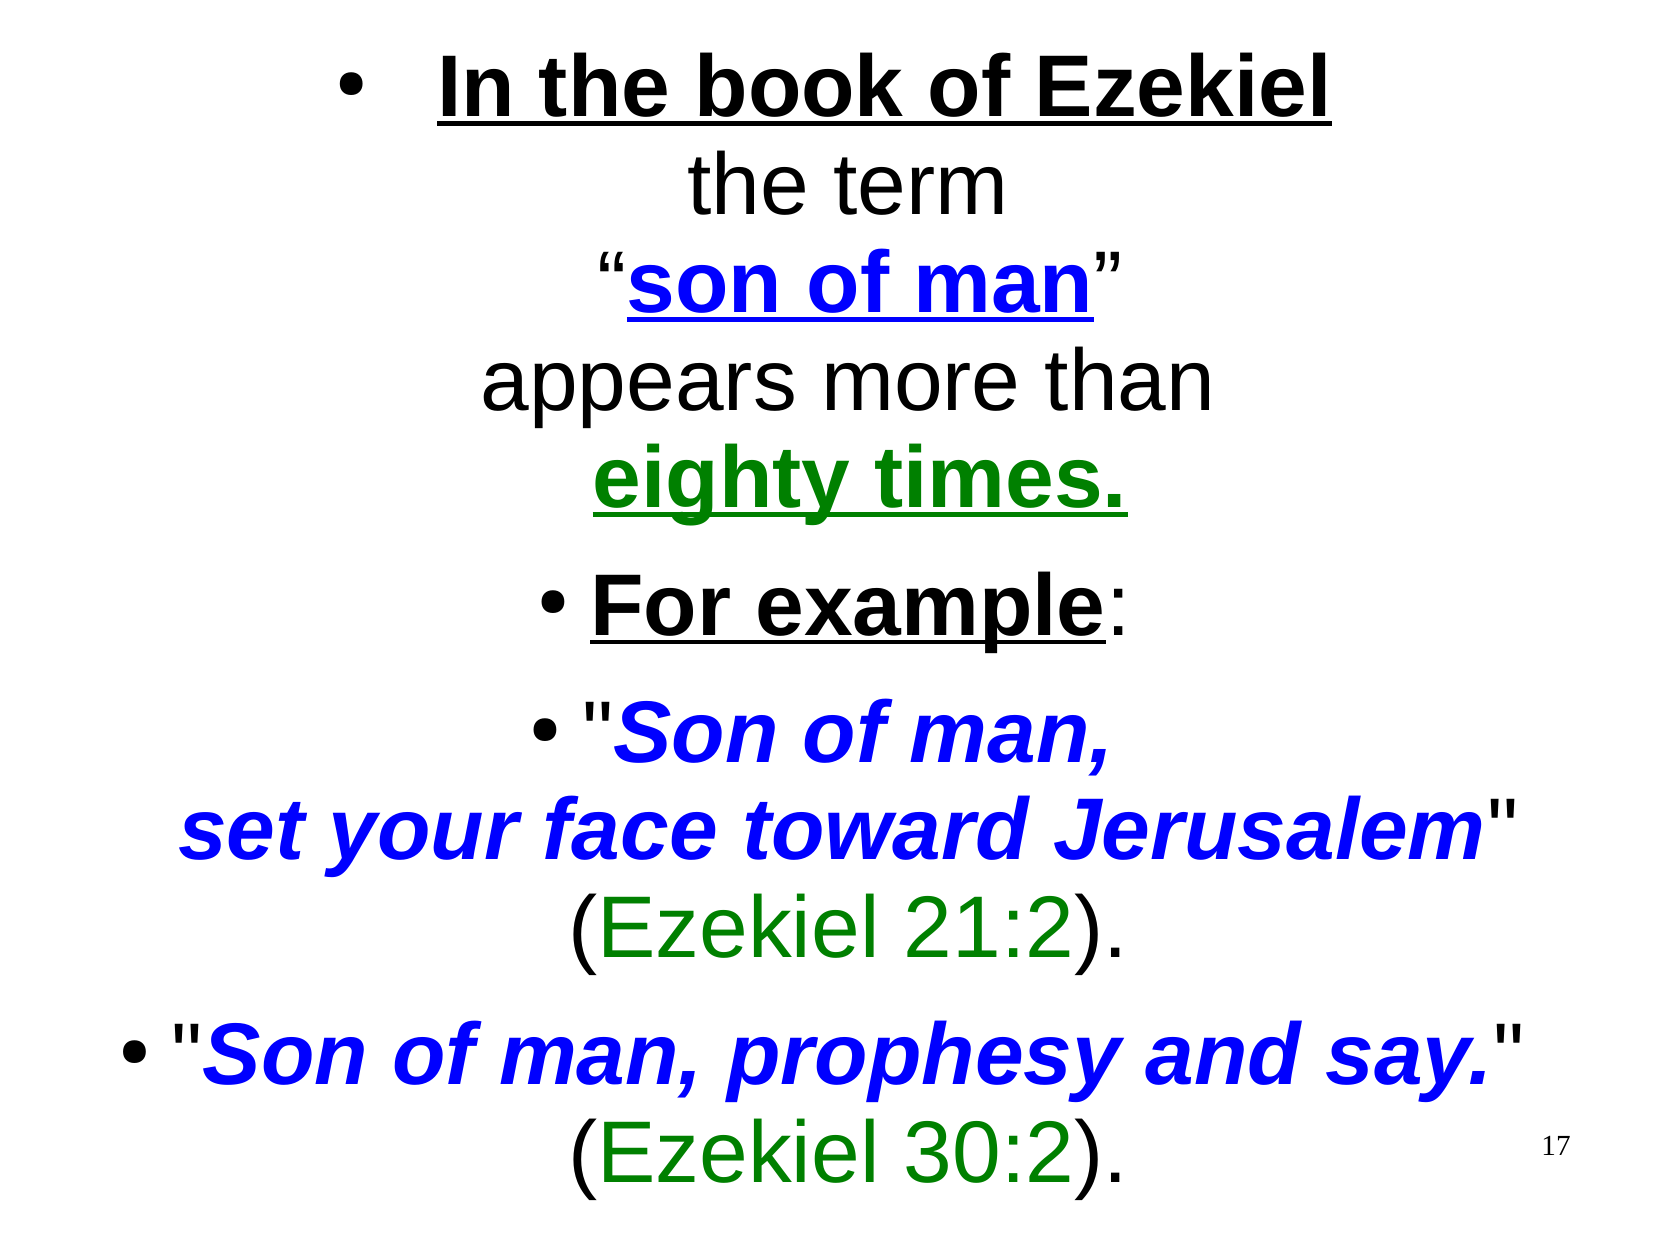

# In the book of Ezekiel the term “son of man” appears more than eighty times.
For example:
"Son of man,
set your face toward Jerusalem"
(Ezekiel 21:2).
"Son of man, prophesy and say."
(Ezekiel 30:2).
17